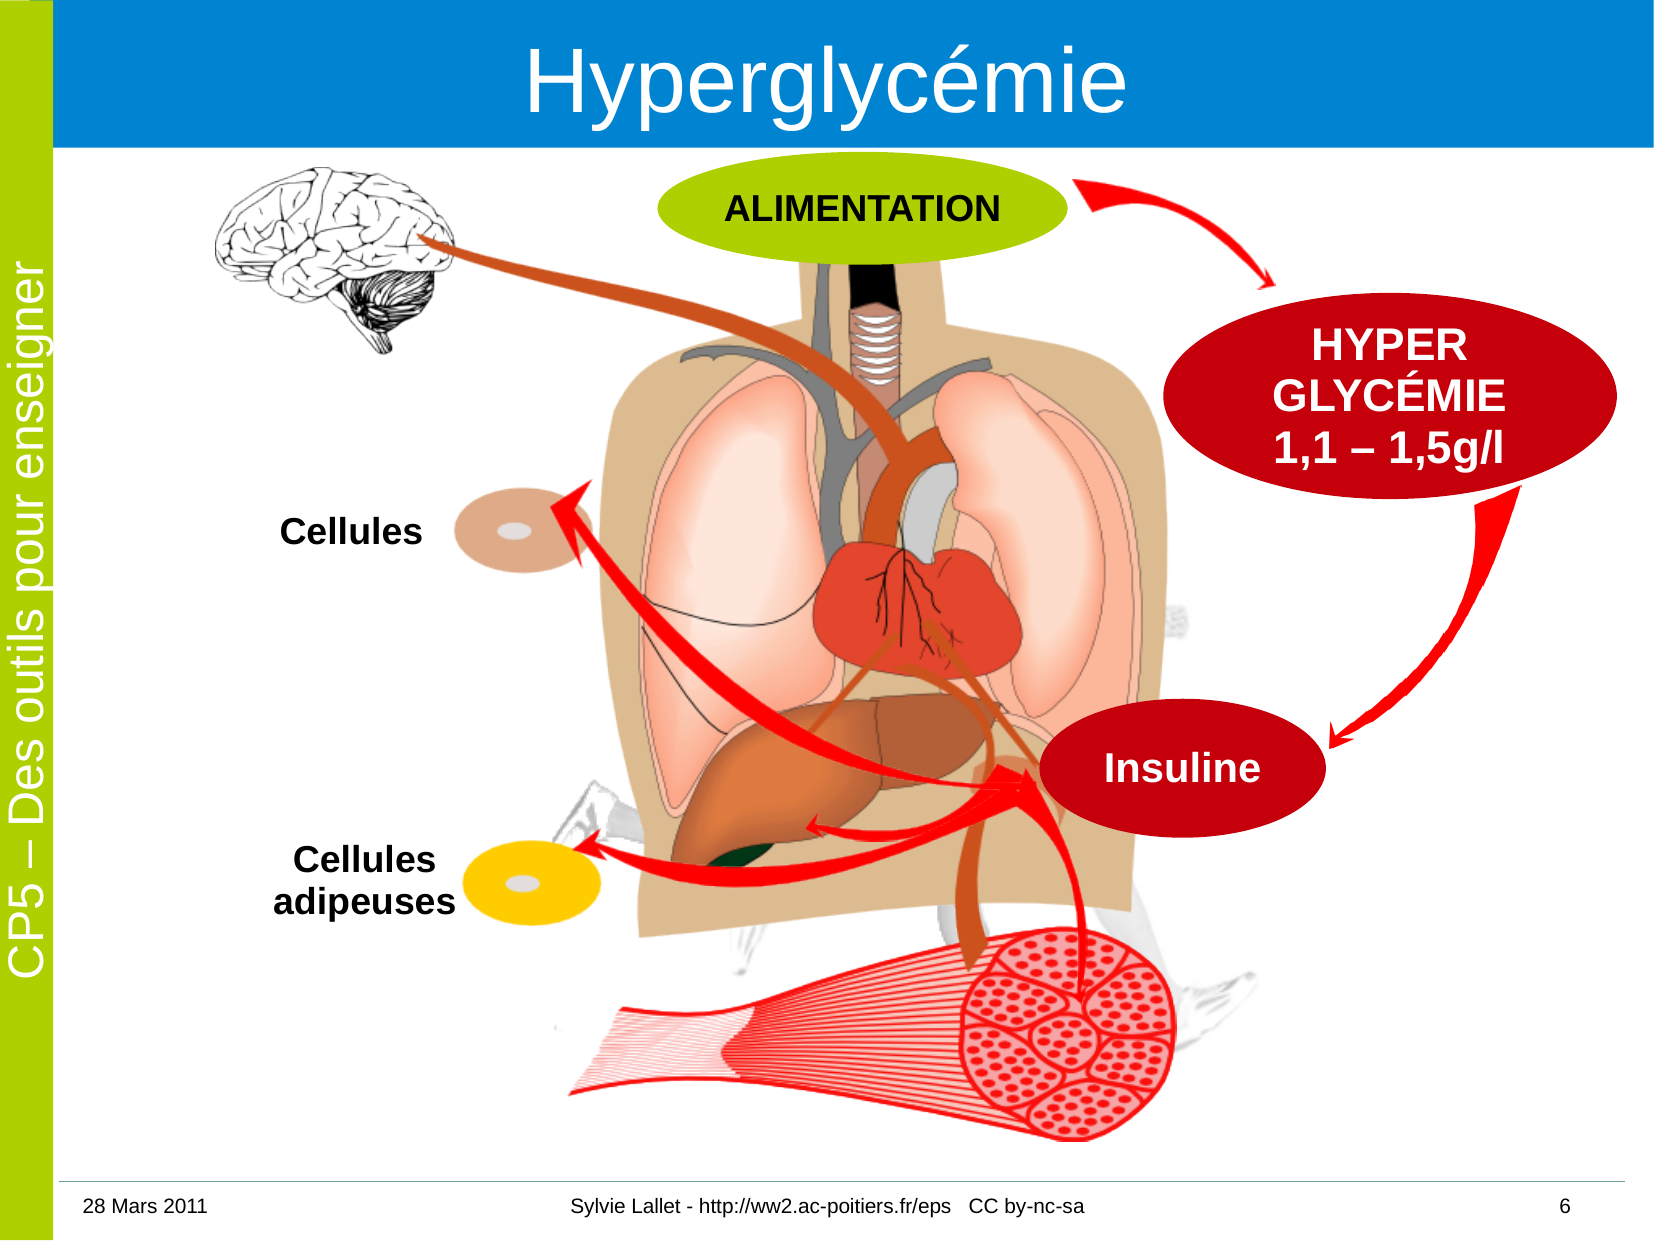

# Hyperglycémie
ALIMENTATION
HYPER
GLYCÉMIE
1,1 – 1,5g/l
Cellules
Insuline
Cellules
adipeuses
28 Mars 2011
Sylvie Lallet - http://ww2.ac-poitiers.fr/eps CC by-nc-sa
6